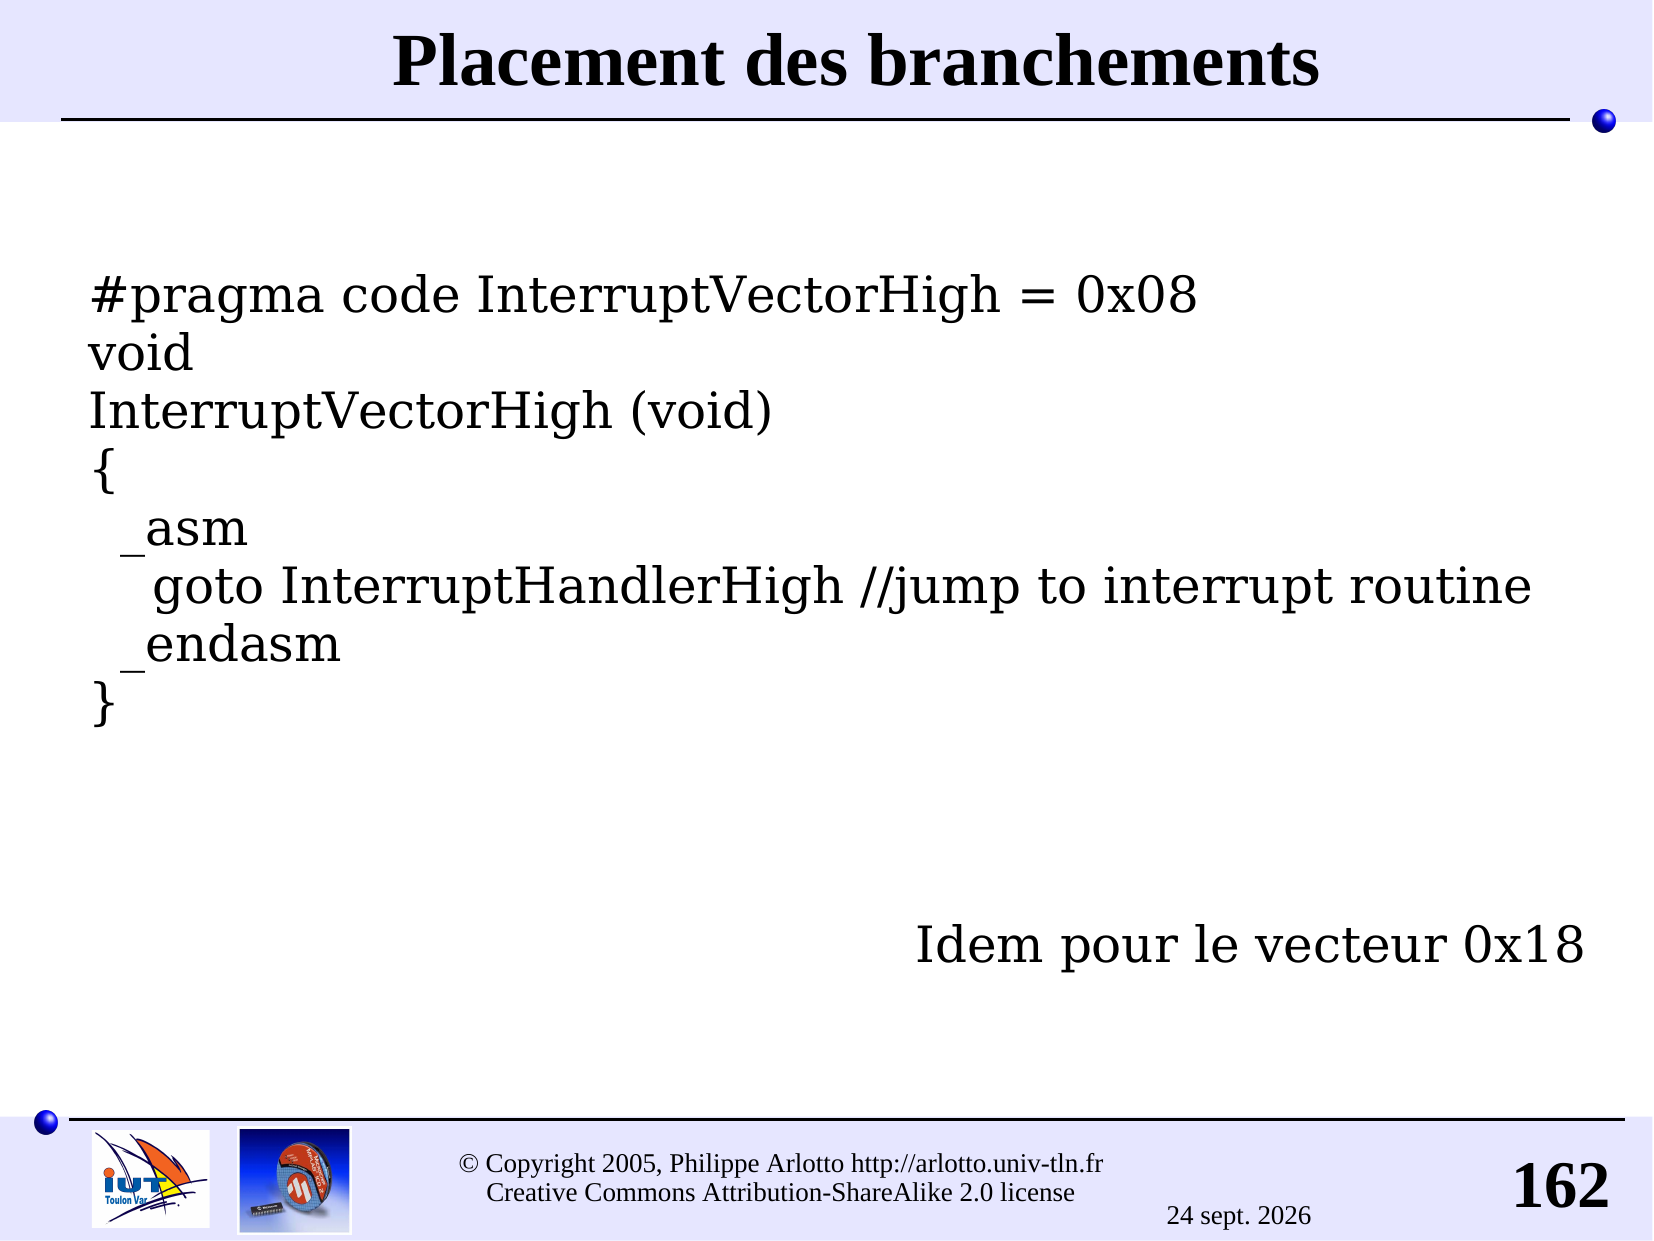

# Placement des branchements
#pragma code InterruptVectorHigh = 0x08
void
InterruptVectorHigh (void)
{
 _asm
 goto InterruptHandlerHigh //jump to interrupt routine
 _endasm
}
Idem pour le vecteur 0x18